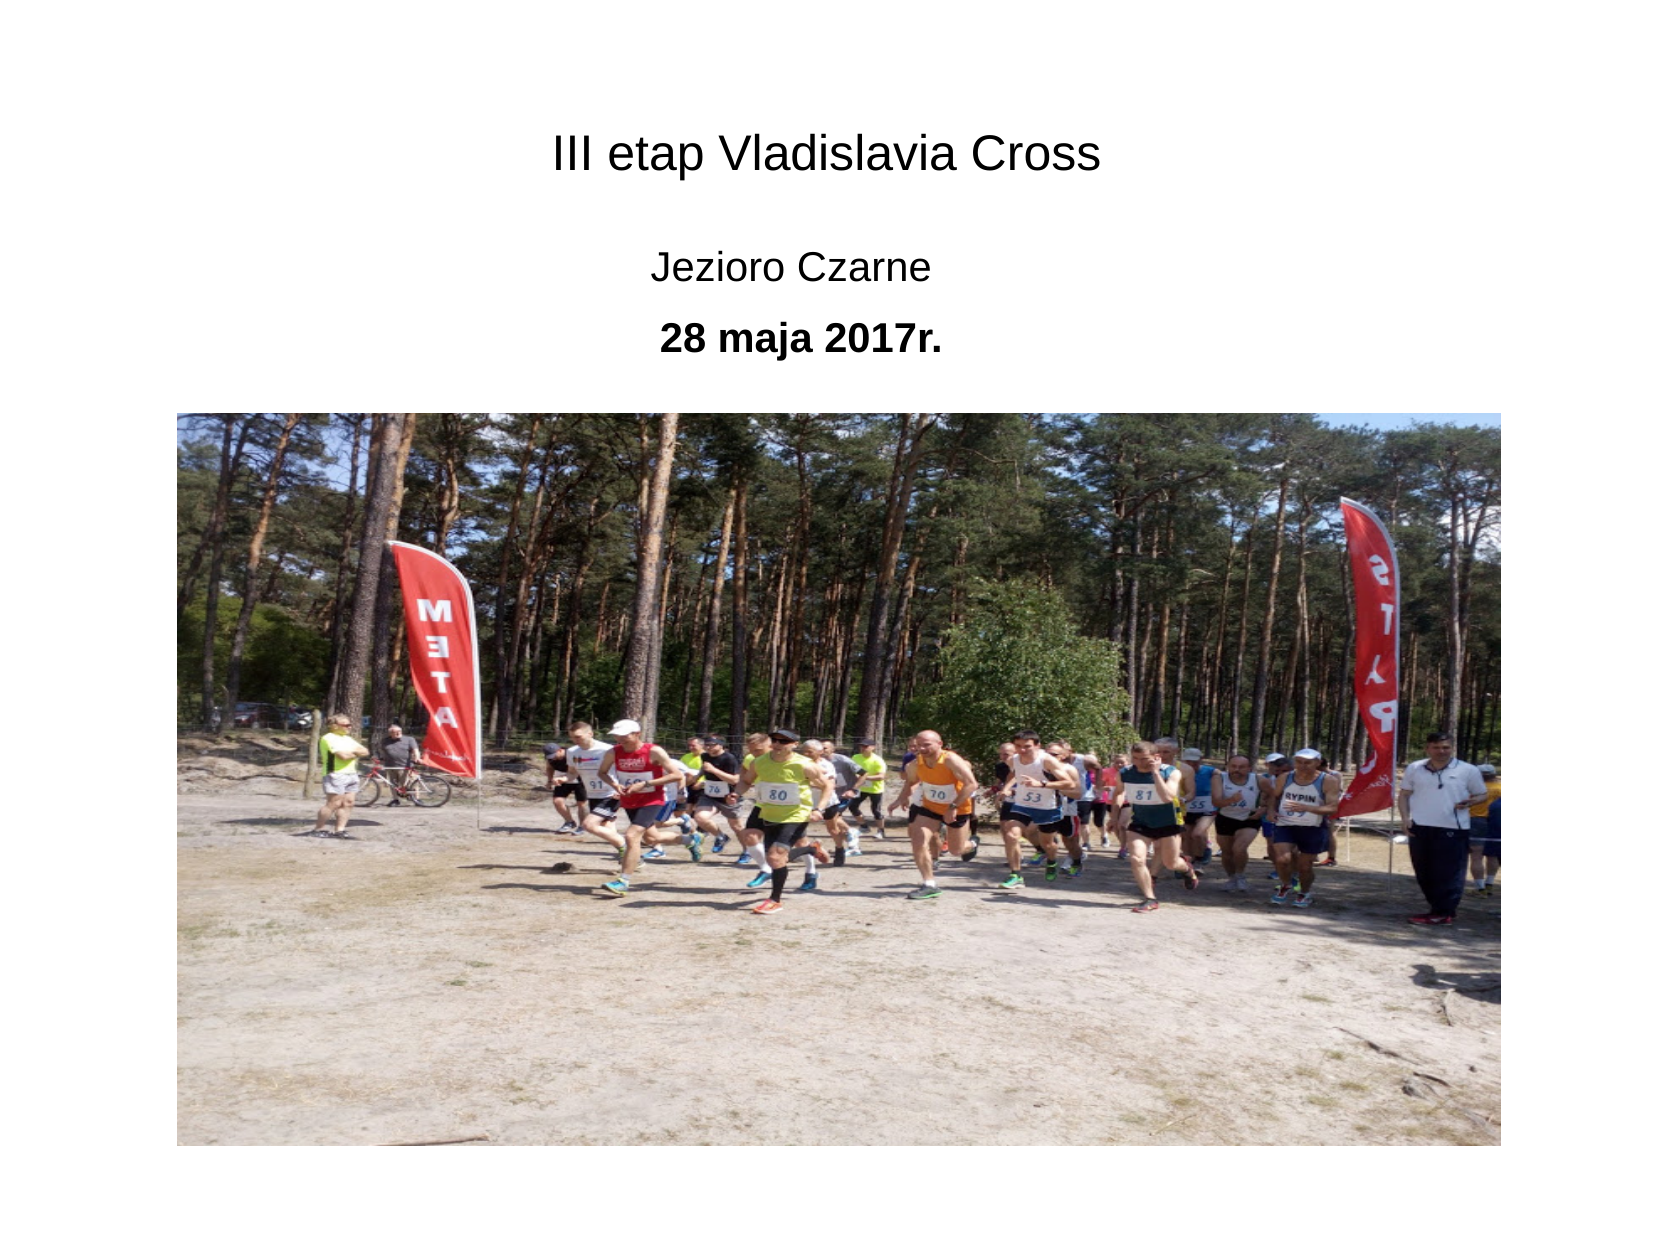

# III etap Vladislavia Cross
 Jezioro Czarne
 28 maja 2017r.